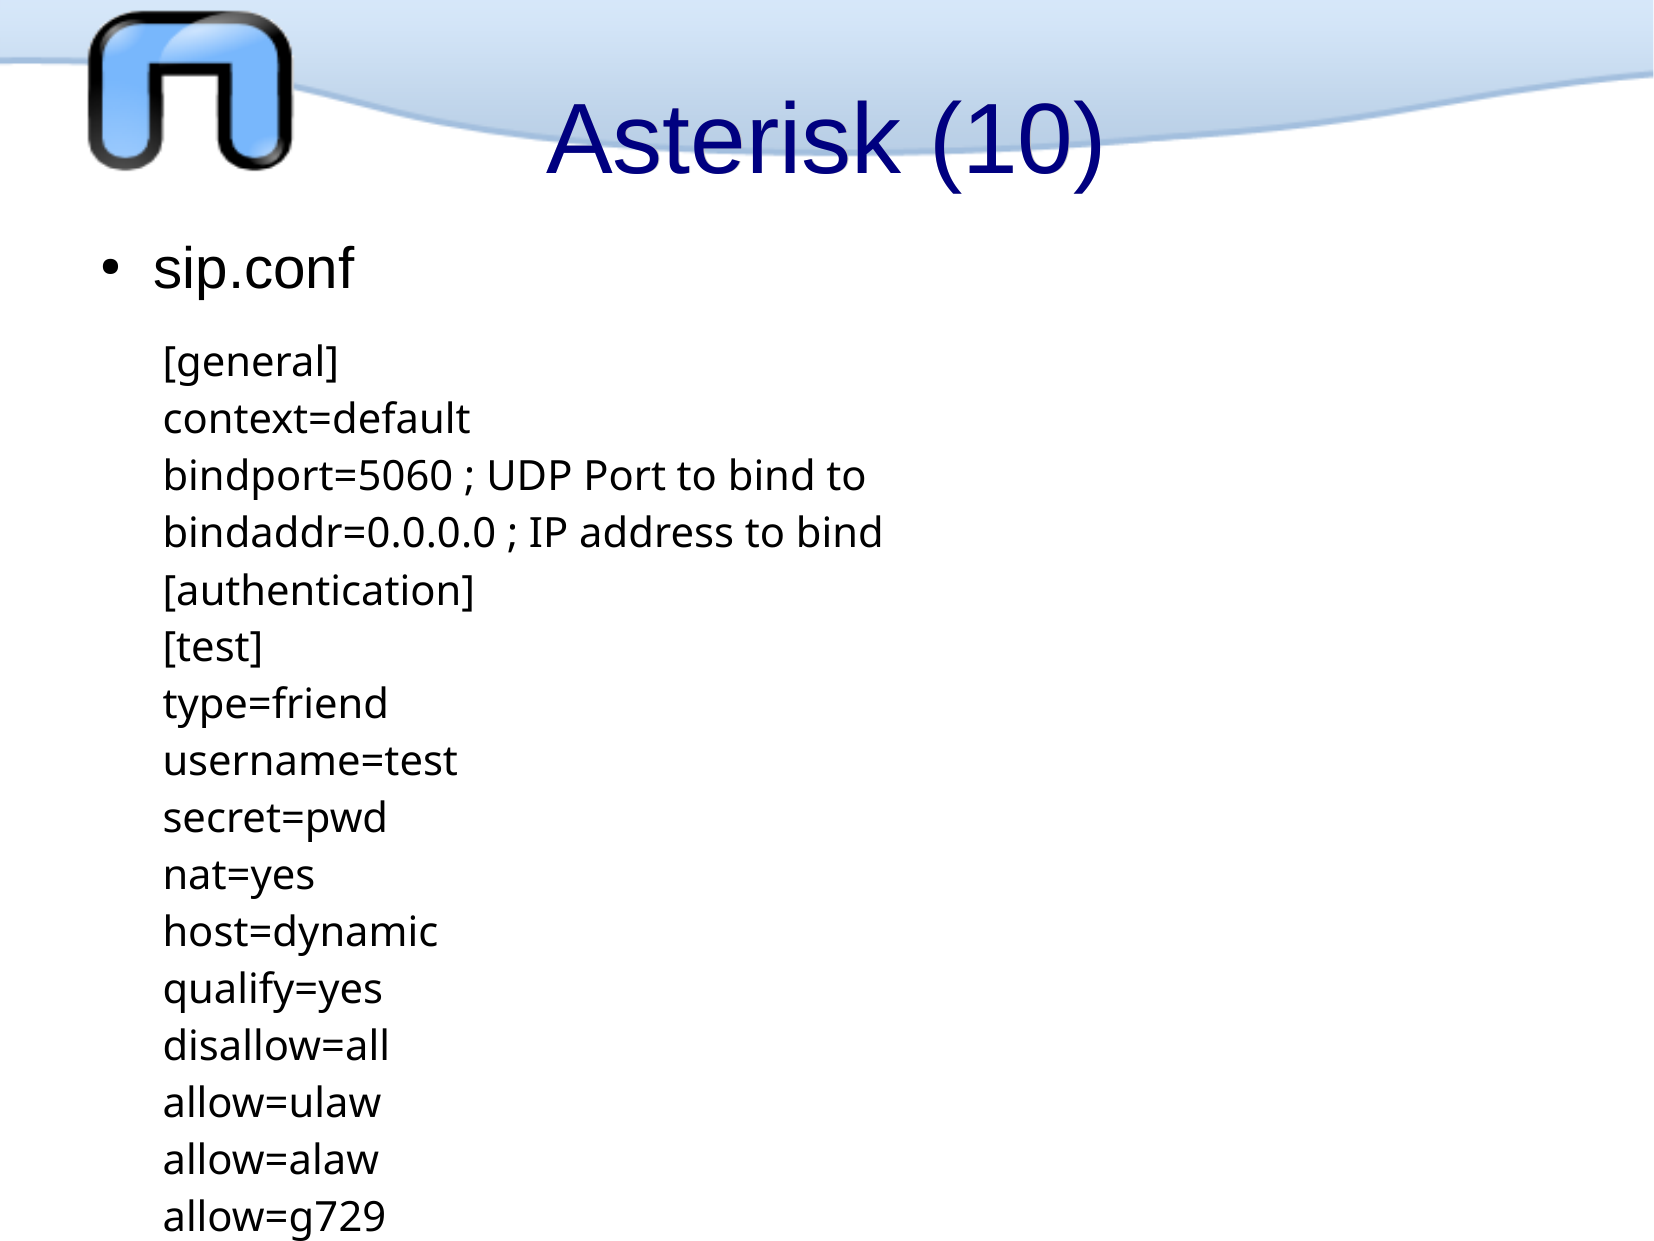

# Asterisk (10)
sip.conf
[general]
context=default
bindport=5060 ; UDP Port to bind to
bindaddr=0.0.0.0 ; IP address to bind
[authentication]
[test]
type=friend
username=test
secret=pwd
nat=yes
host=dynamic
qualify=yes
disallow=all
allow=ulaw
allow=alaw
allow=g729
context=default